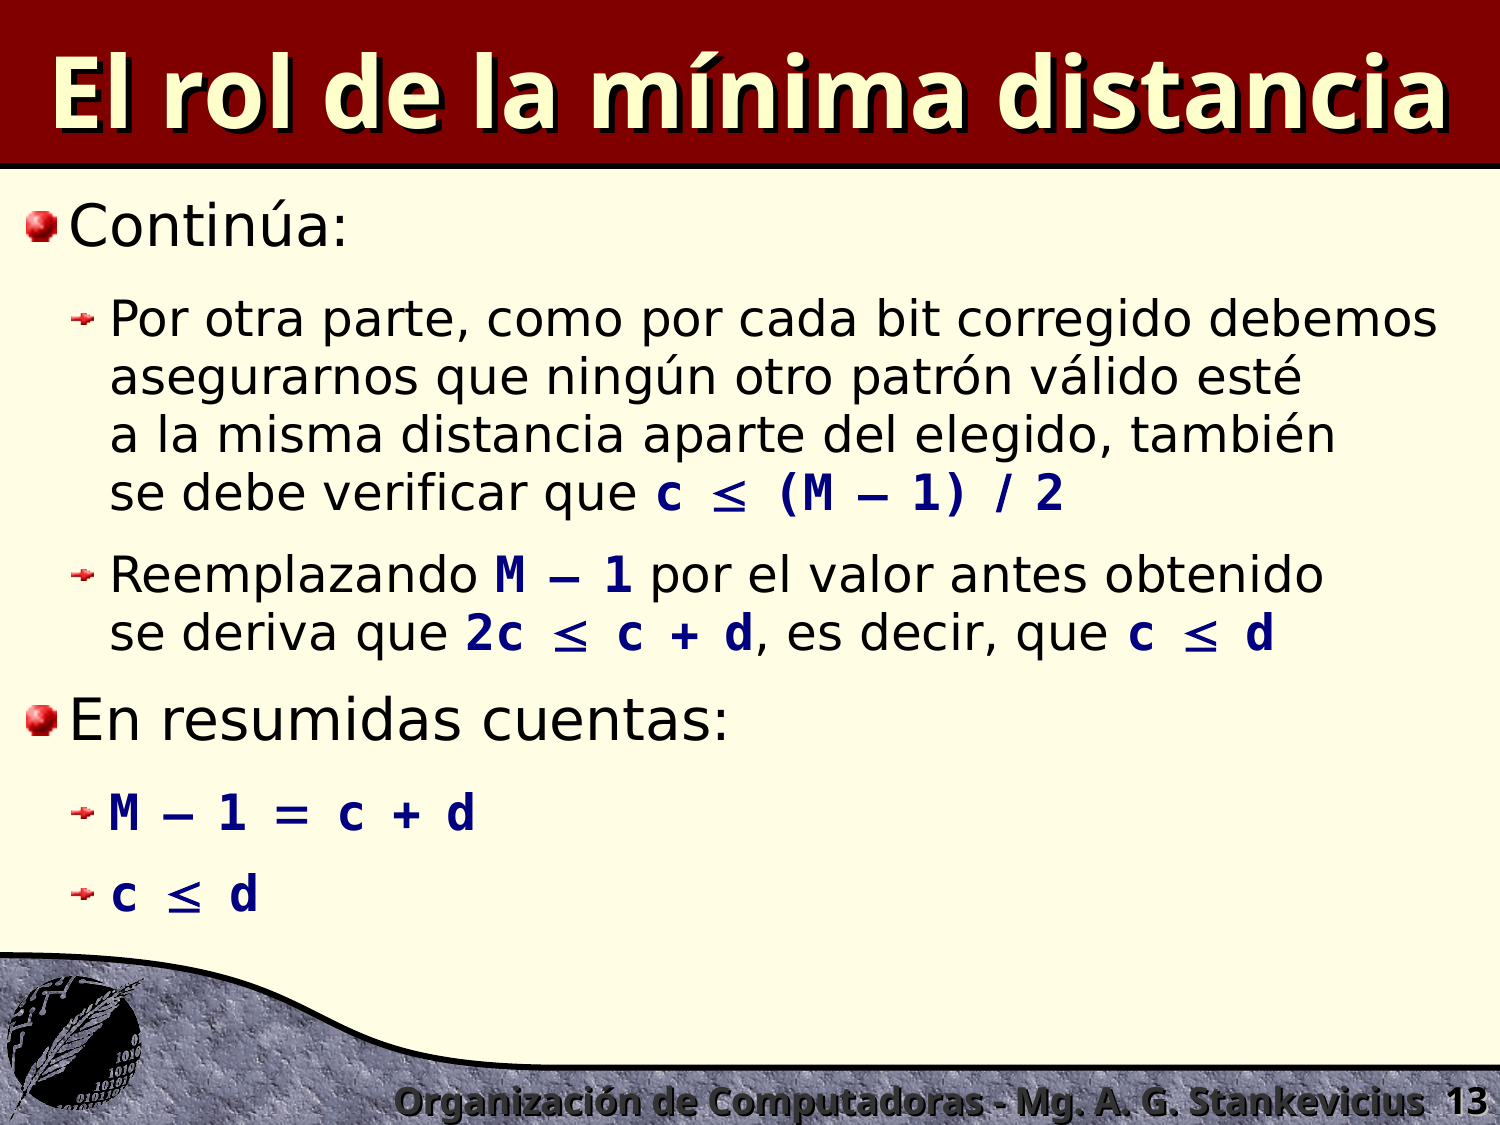

# El rol de la mínima distancia
Continúa:
Por otra parte, como por cada bit corregido debemos asegurarnos que ningún otro patrón válido esté
a la misma distancia aparte del elegido, también
se debe verificar que c ≤ (M – 1) / 2
Reemplazando M – 1 por el valor antes obtenido
se deriva que 2c ≤ c + d, es decir, que c ≤ d
En resumidas cuentas:
M – 1 = c + d
c ≤ d
13